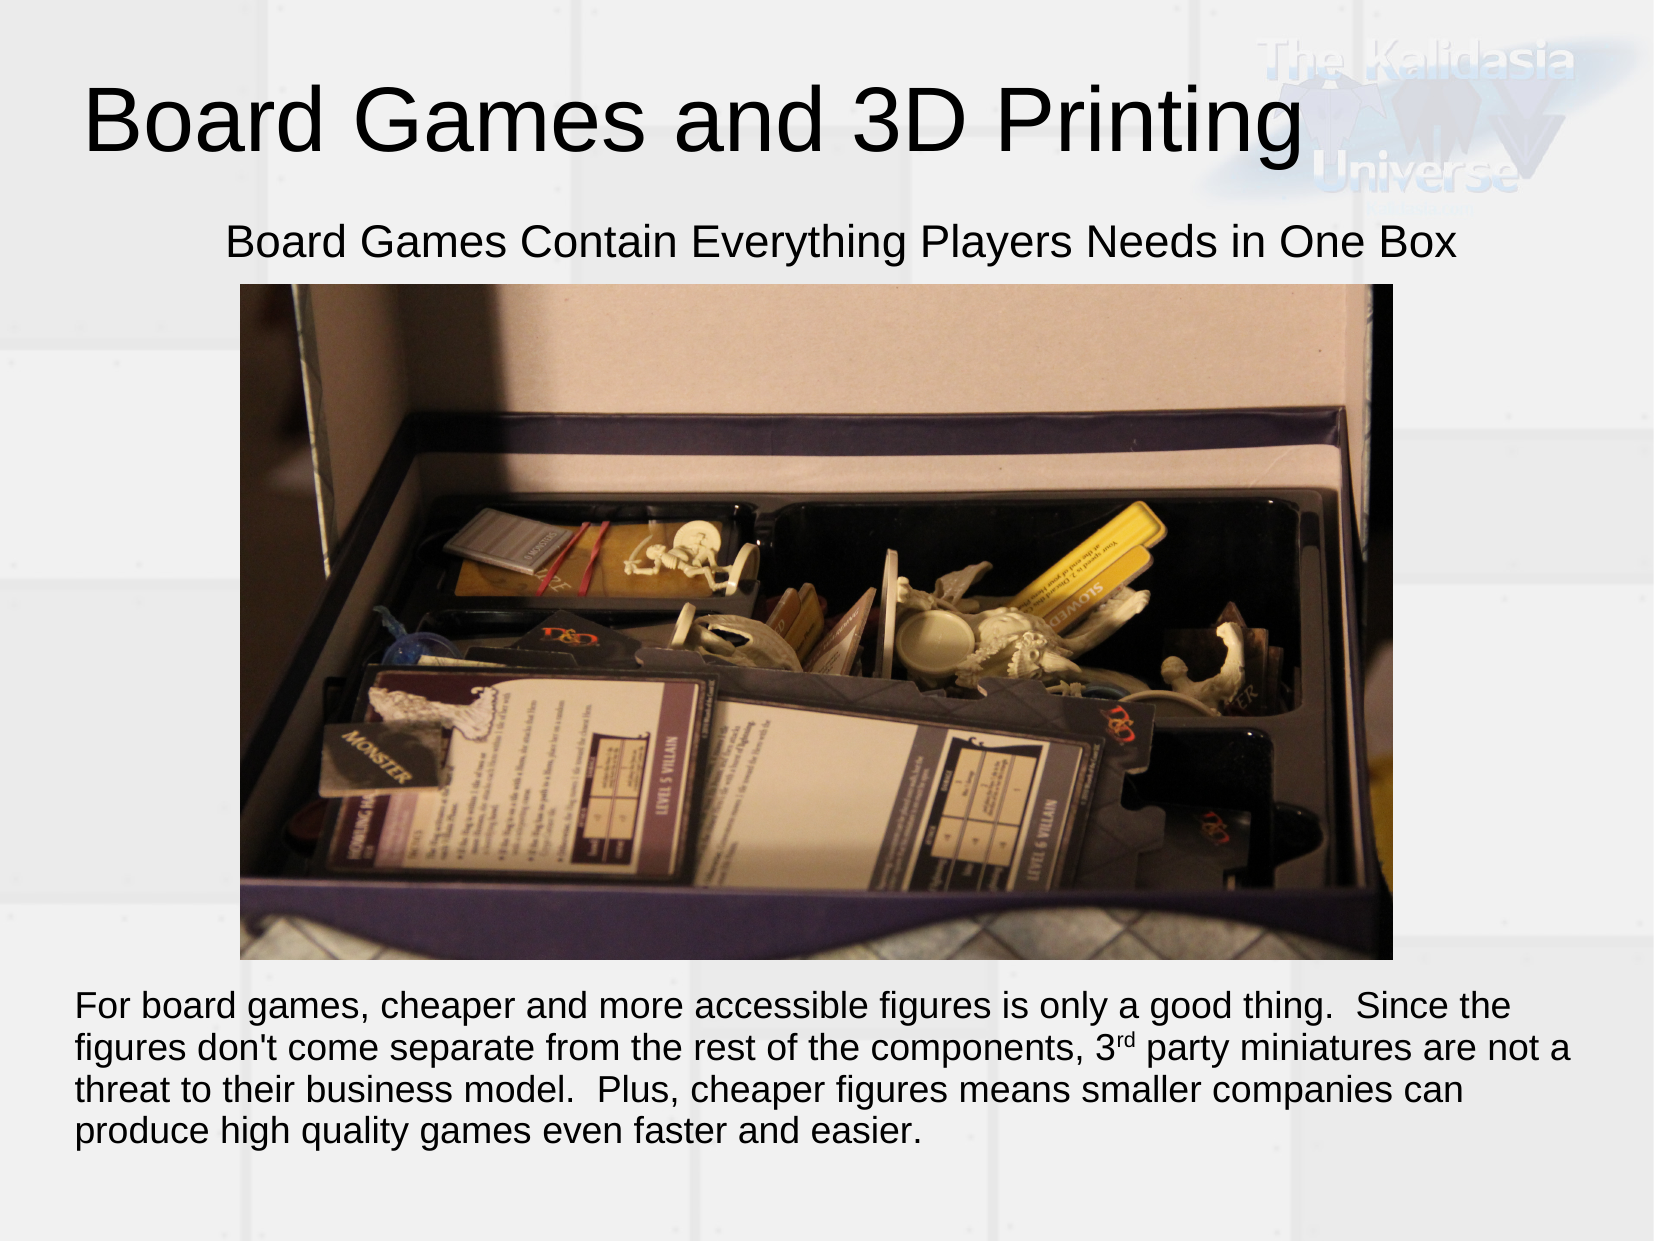

# Board Games and 3D Printing
Board Games Contain Everything Players Needs in One Box
For board games, cheaper and more accessible figures is only a good thing. Since the figures don't come separate from the rest of the components, 3rd party miniatures are not a threat to their business model. Plus, cheaper figures means smaller companies can produce high quality games even faster and easier.